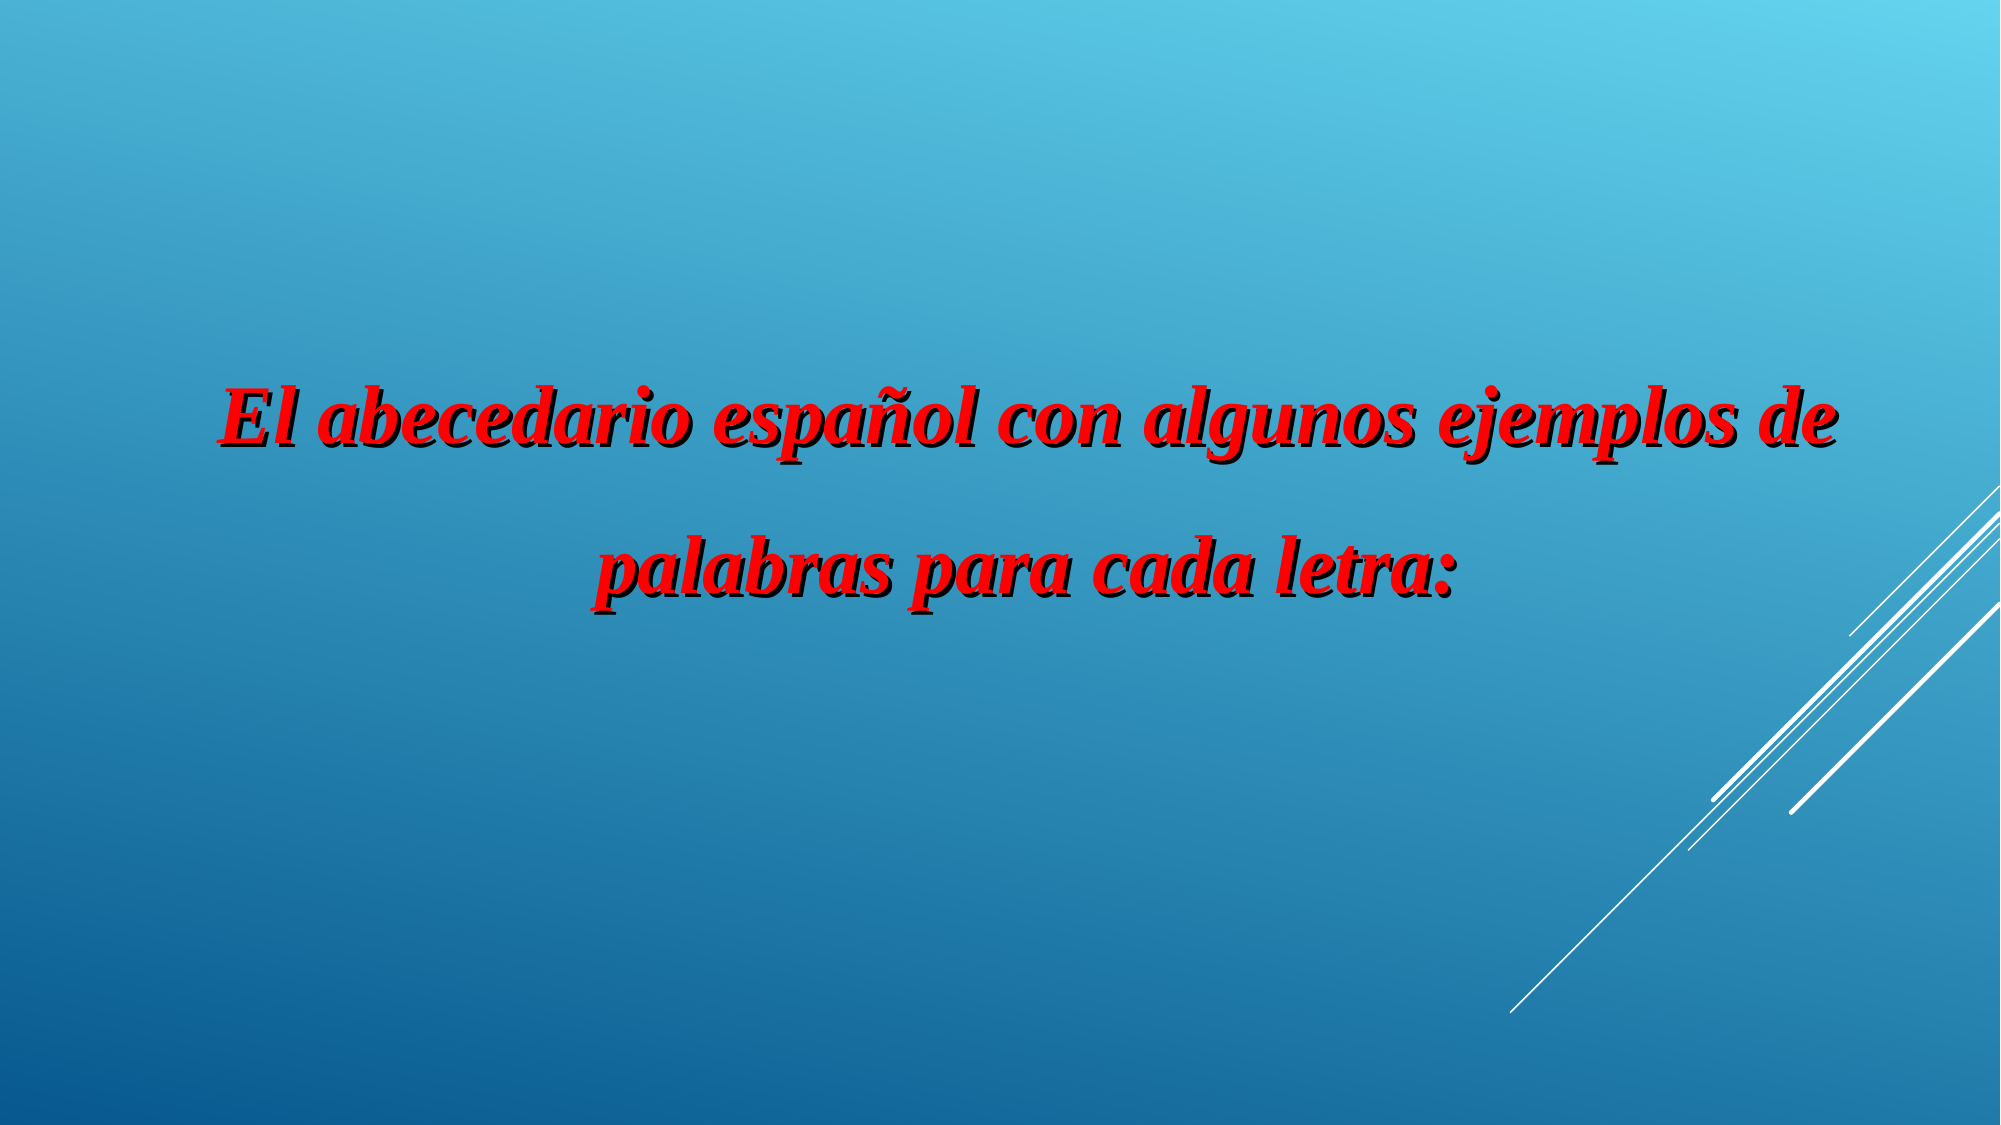

# El abecedario español con algunos ejemplos de palabras para cada letra: